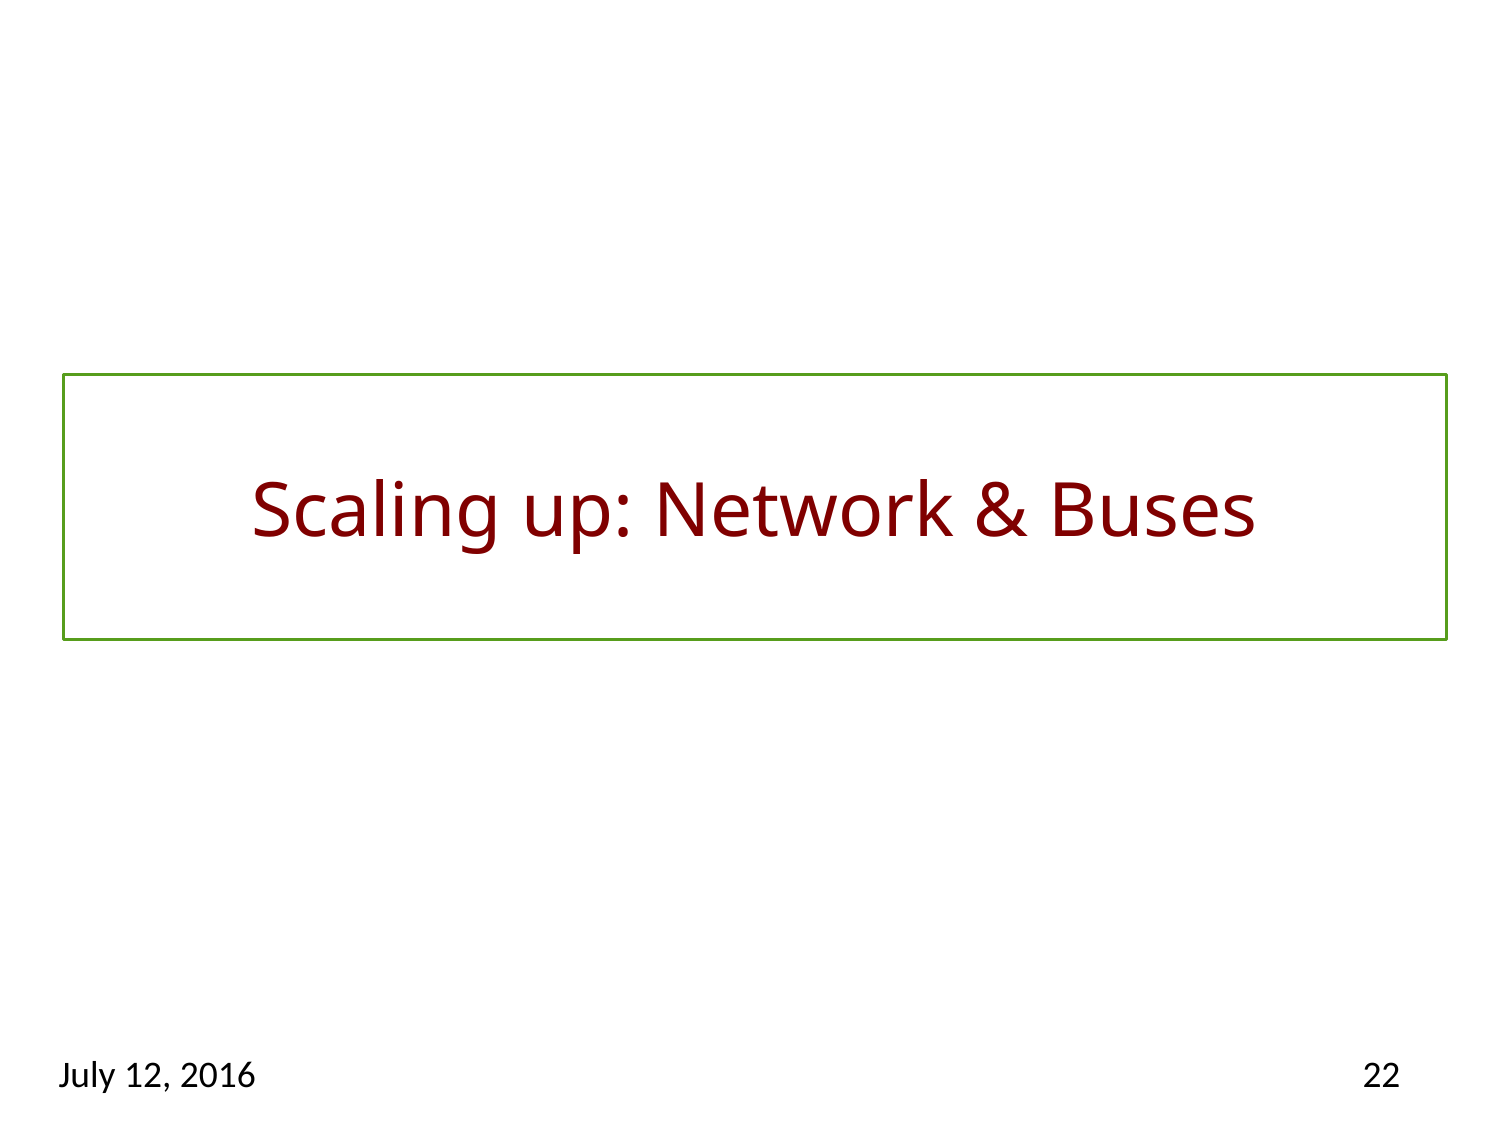

# Scaling up: Network & Buses
22